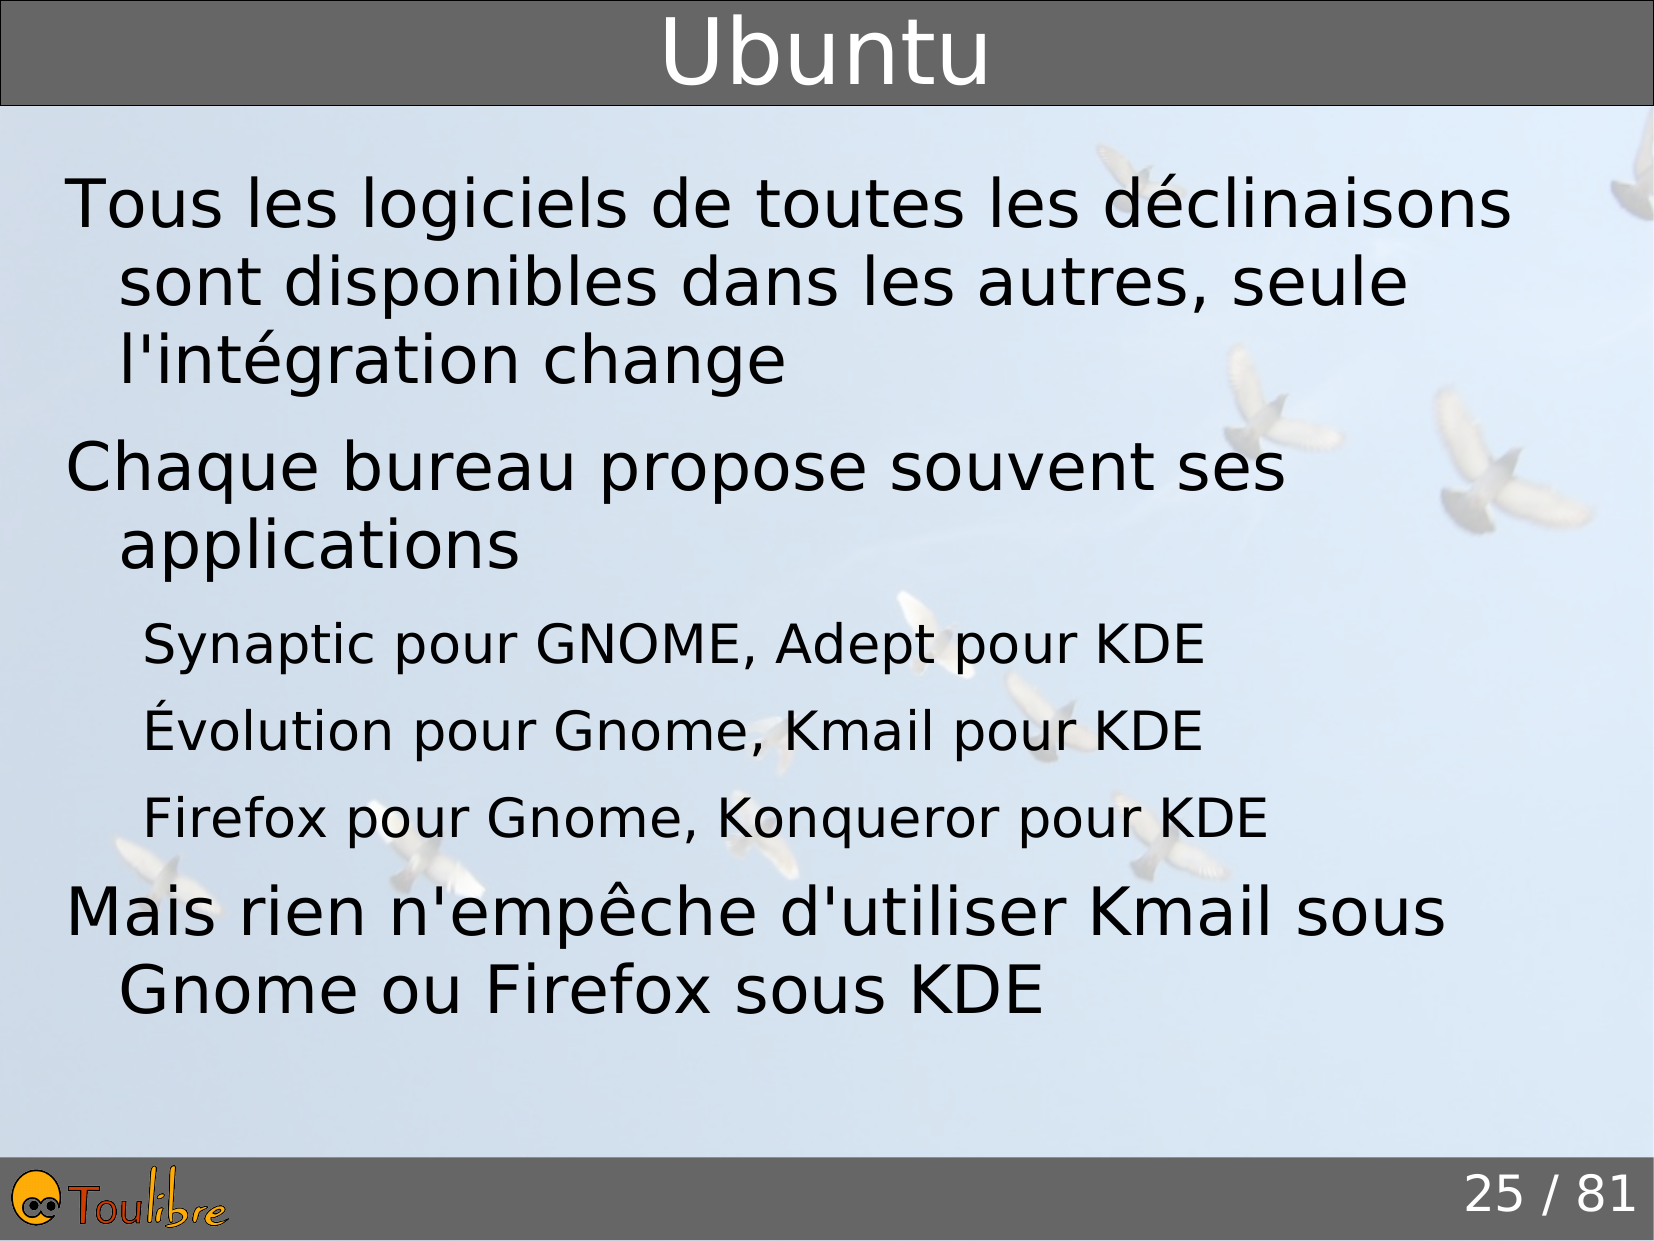

# Ubuntu
Tous les logiciels de toutes les déclinaisons sont disponibles dans les autres, seule l'intégration change
Chaque bureau propose souvent ses applications
Synaptic pour GNOME, Adept pour KDE
Évolution pour Gnome, Kmail pour KDE
Firefox pour Gnome, Konqueror pour KDE
Mais rien n'empêche d'utiliser Kmail sous Gnome ou Firefox sous KDE